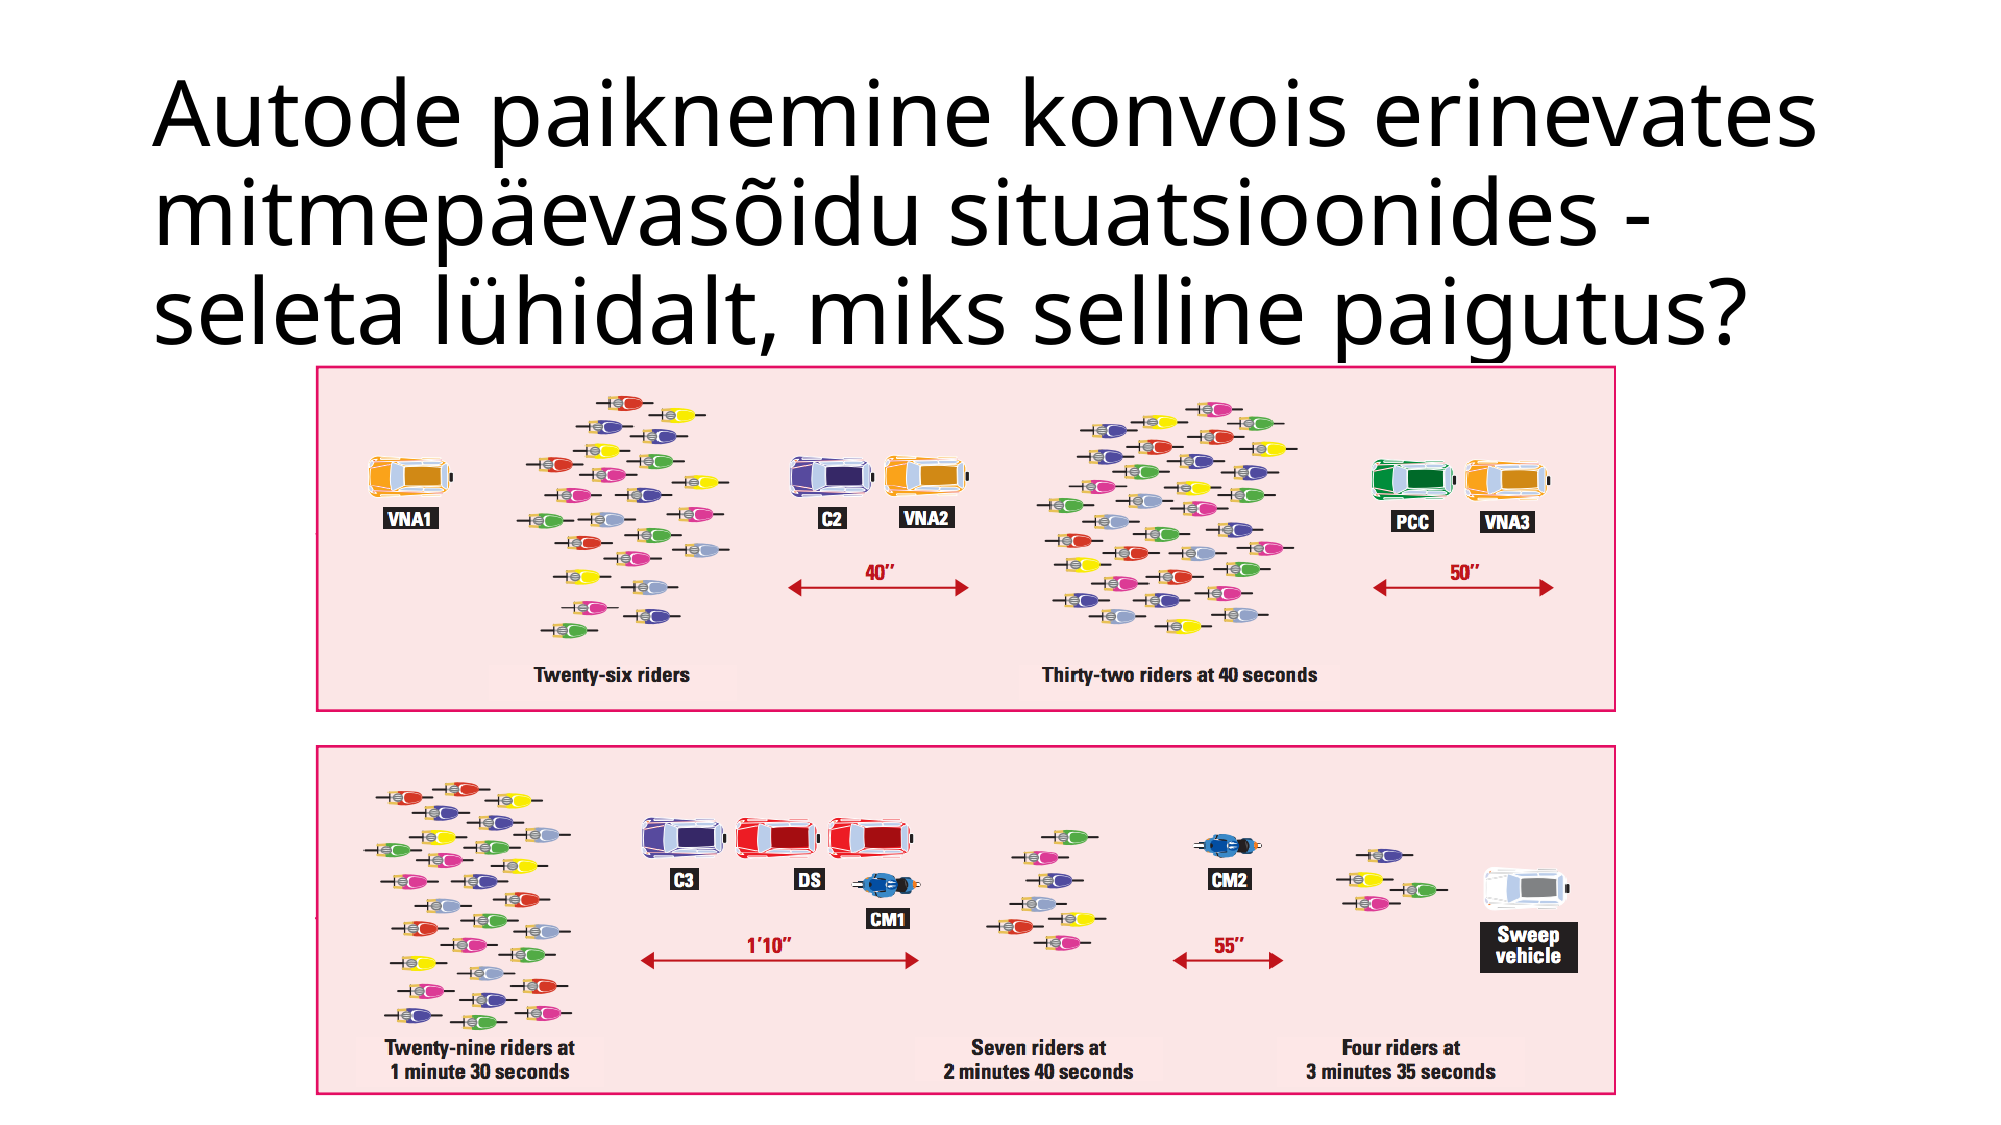

# Autode paiknemine konvois erinevates mitmepäevasõidu situatsioonides - seleta lühidalt, miks selline paigutus?